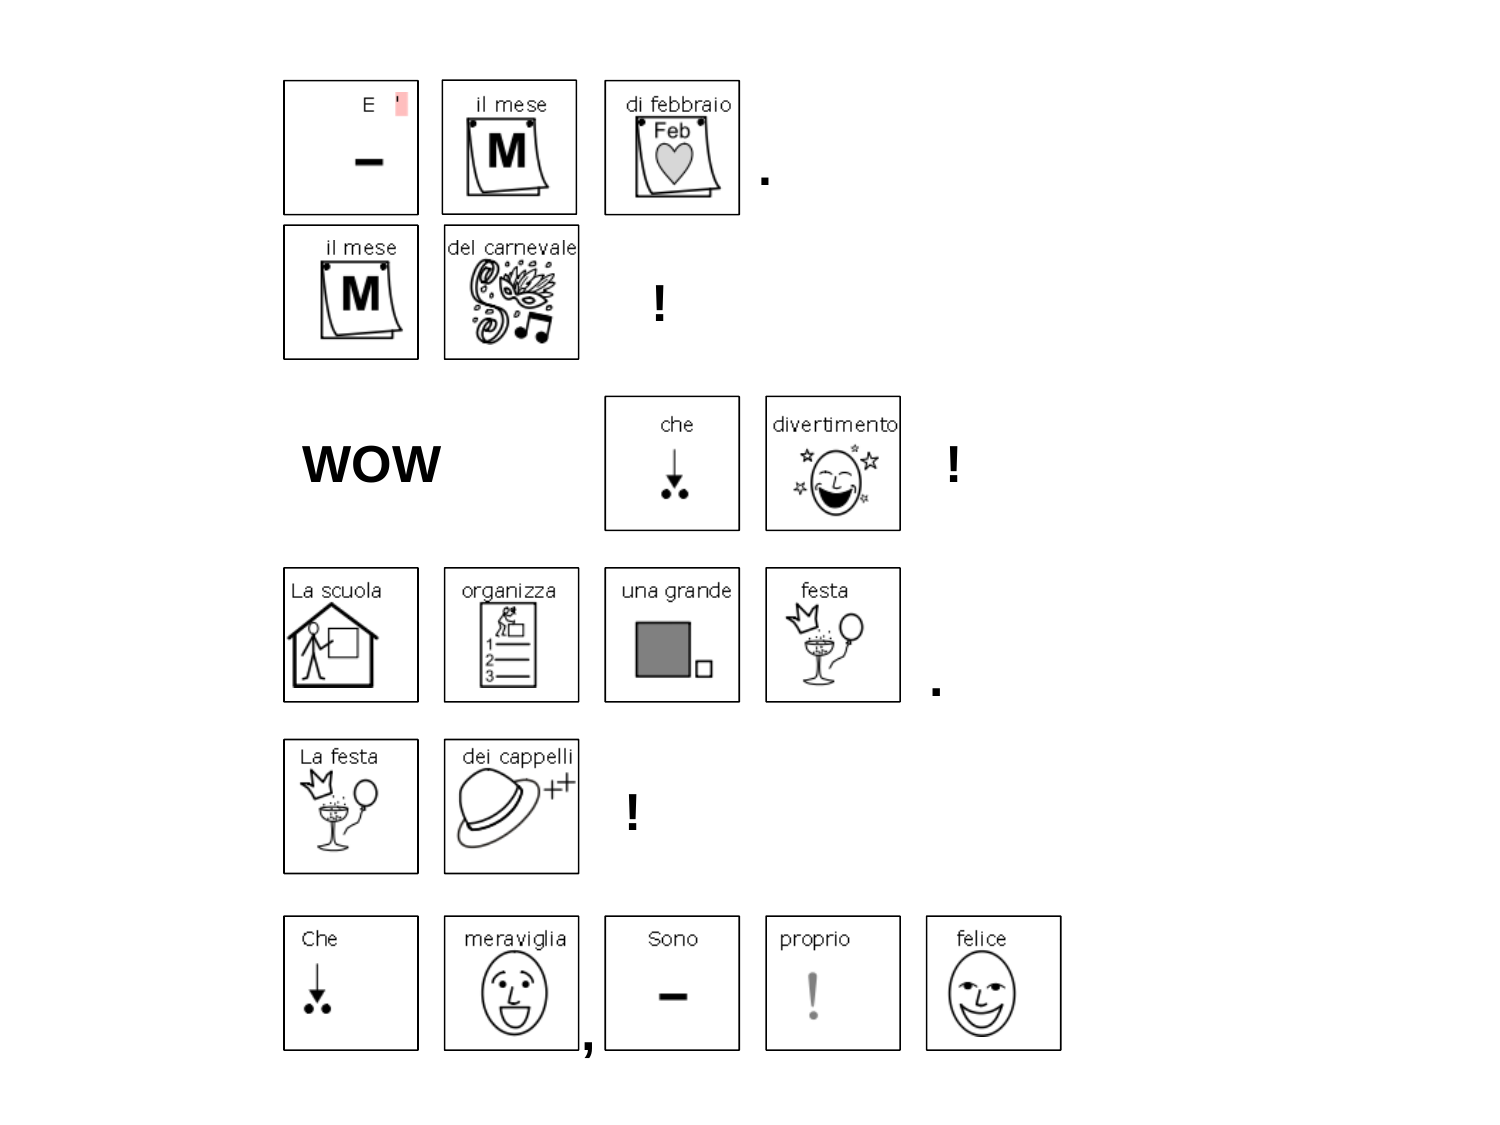

.
!
WOW
!
.
!
!
,